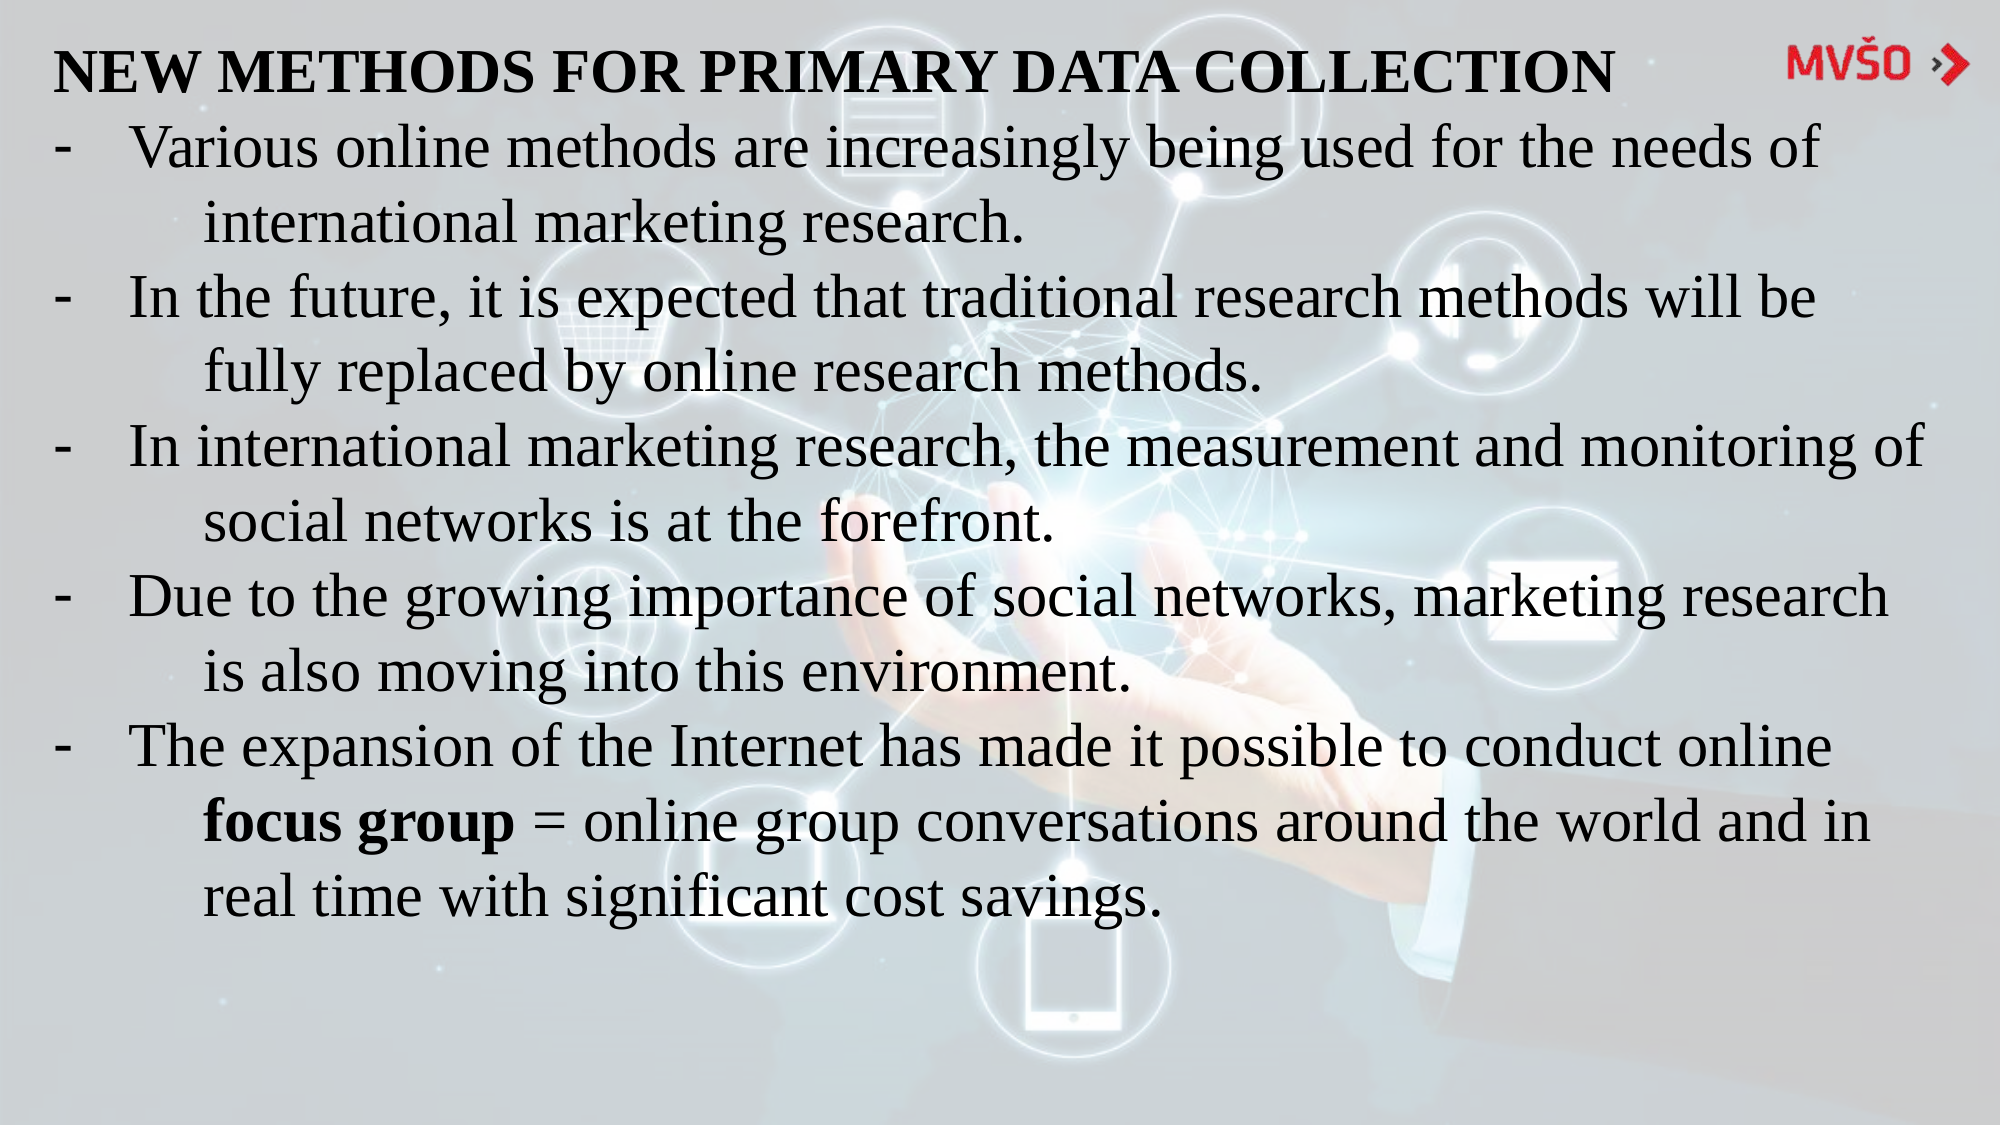

NEW METHODS FOR PRIMARY DATA COLLECTION
Various online methods are increasingly being used for the needs of international marketing research.
In the future, it is expected that traditional research methods will be fully replaced by online research methods.
In international marketing research, the measurement and monitoring of social networks is at the forefront.
Due to the growing importance of social networks, marketing research is also moving into this environment.
The expansion of the Internet has made it possible to conduct online focus group = online group conversations around the world and in real time with significant cost savings.